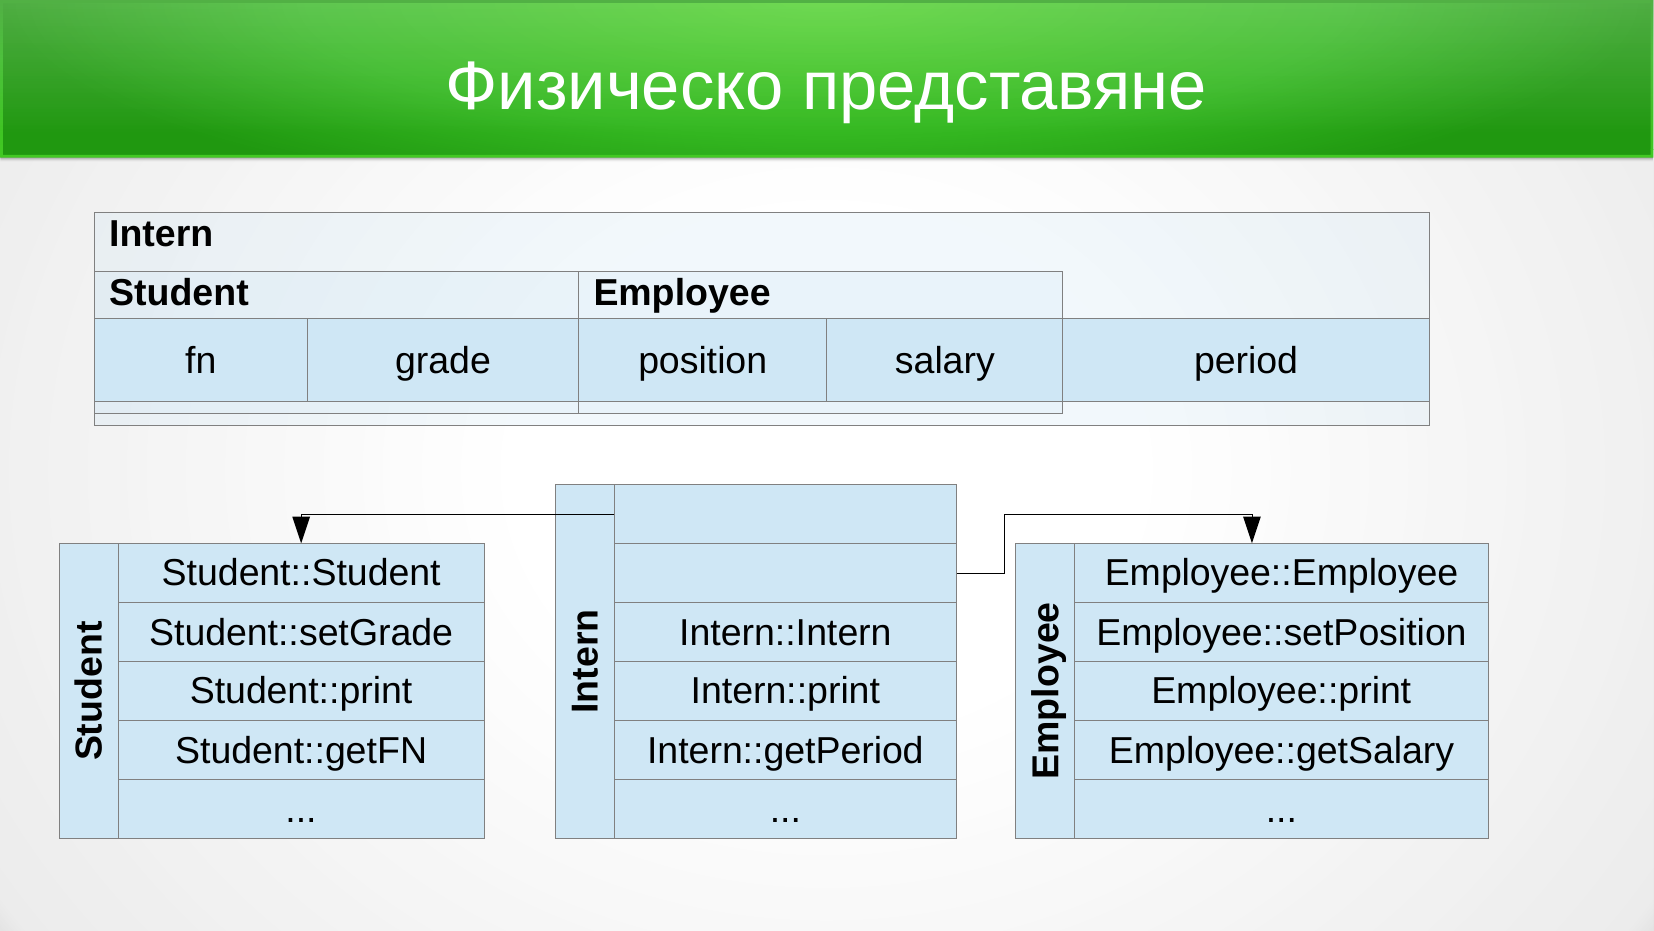

# Физическо представяне
Intern
Student
Employee
fn
grade
position
salary
period
Intern::Intern
Intern
Intern::print
Intern::getPeriod
...
Student::Student
Student::setGrade
Student
Student::print
Student::getFN
...
Employee::Employee
Employee::setPosition
Employee
Employee::print
Employee::getSalary
...